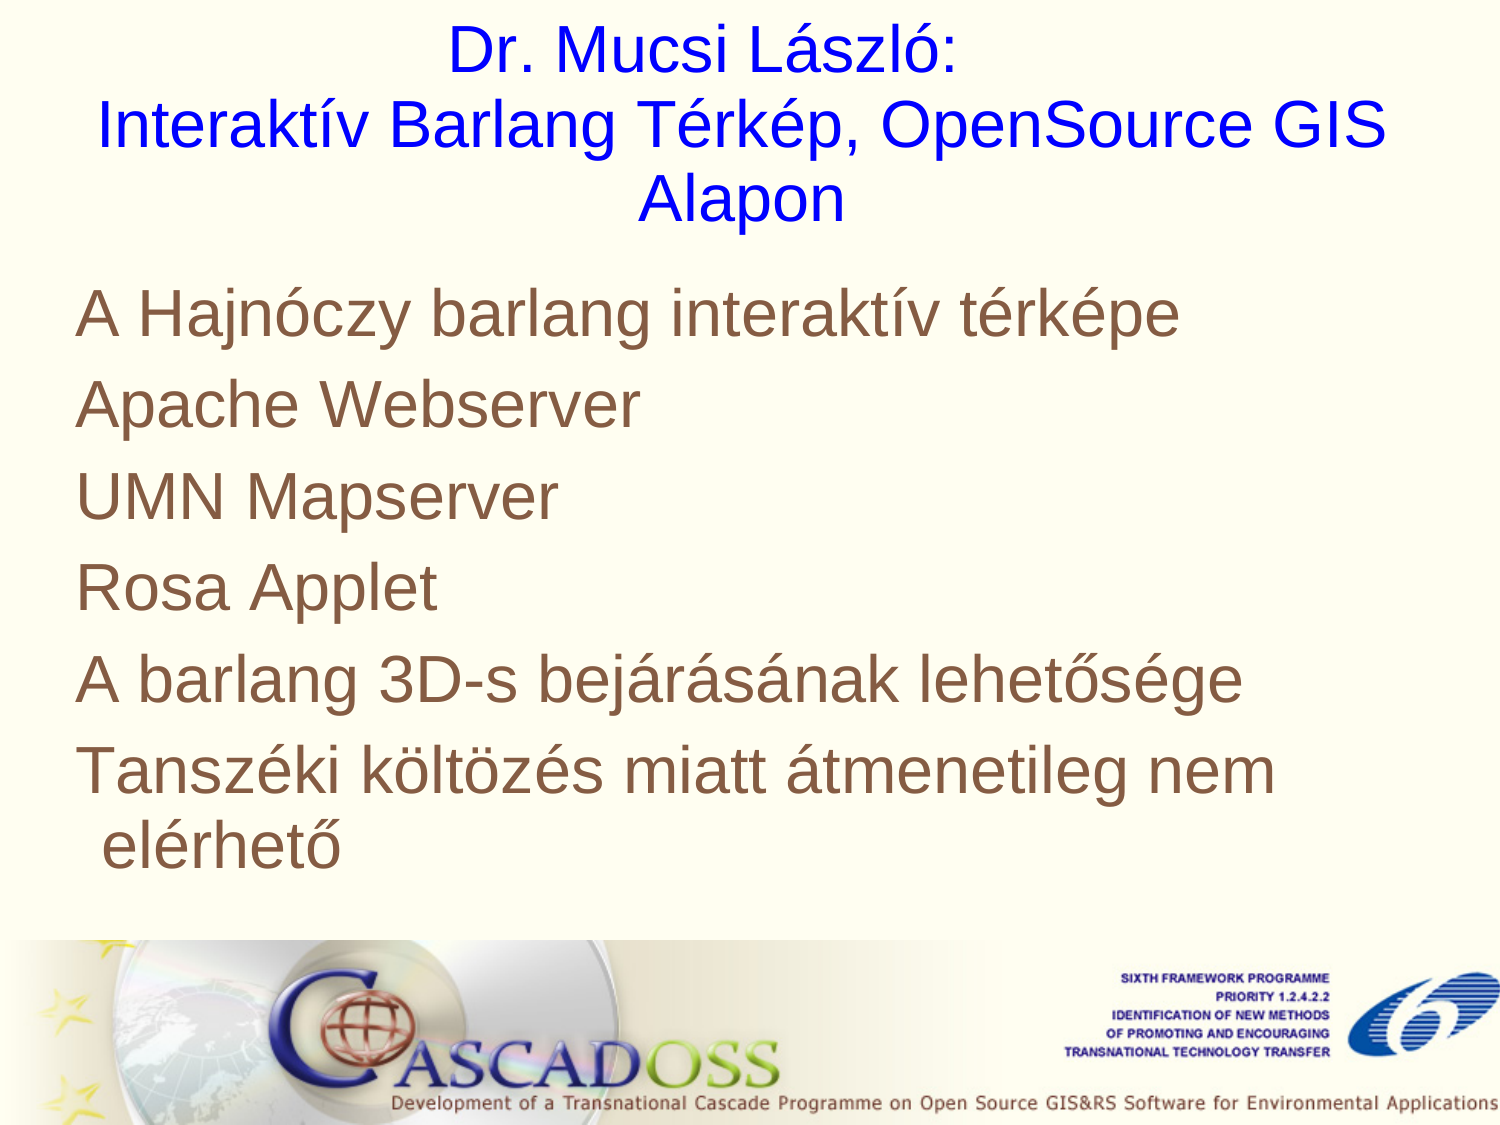

# Dr. Mucsi László: Interaktív Barlang Térkép, OpenSource GIS Alapon
A Hajnóczy barlang interaktív térképe
Apache Webserver
UMN Mapserver
Rosa Applet
A barlang 3D-s bejárásának lehetősége
Tanszéki költözés miatt átmenetileg nem elérhető